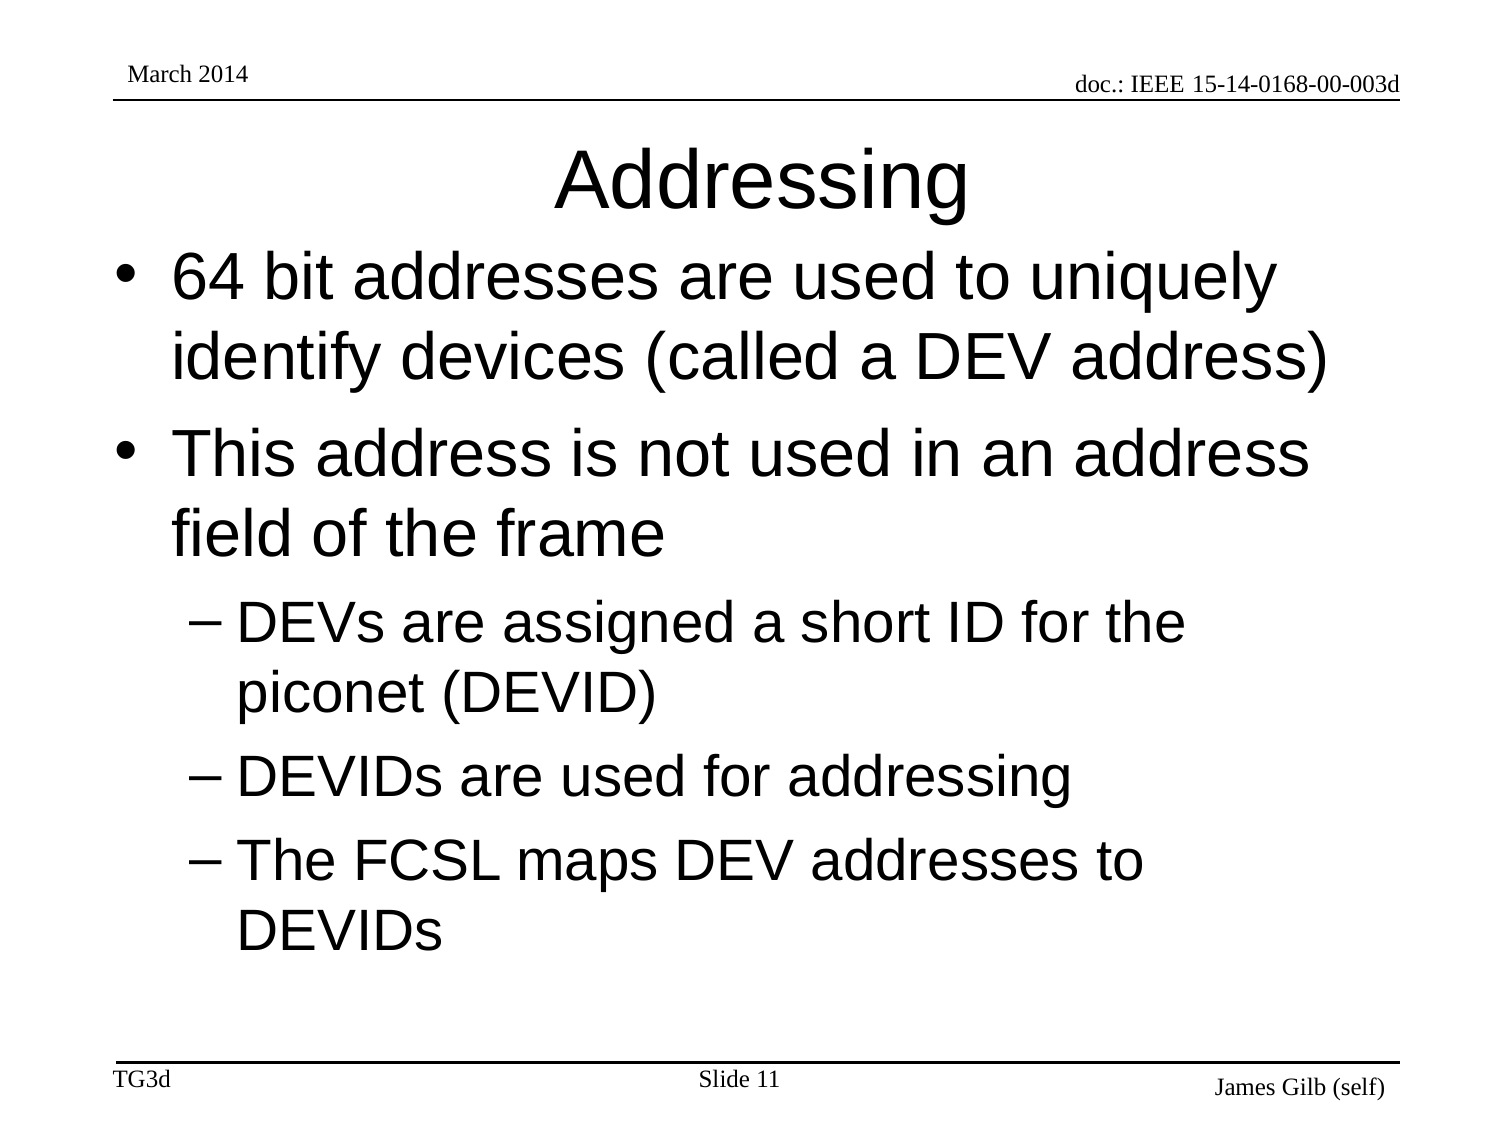

# Addressing
64 bit addresses are used to uniquely identify devices (called a DEV address)
This address is not used in an address field of the frame
DEVs are assigned a short ID for the piconet (DEVID)
DEVIDs are used for addressing
The FCSL maps DEV addresses to DEVIDs
11